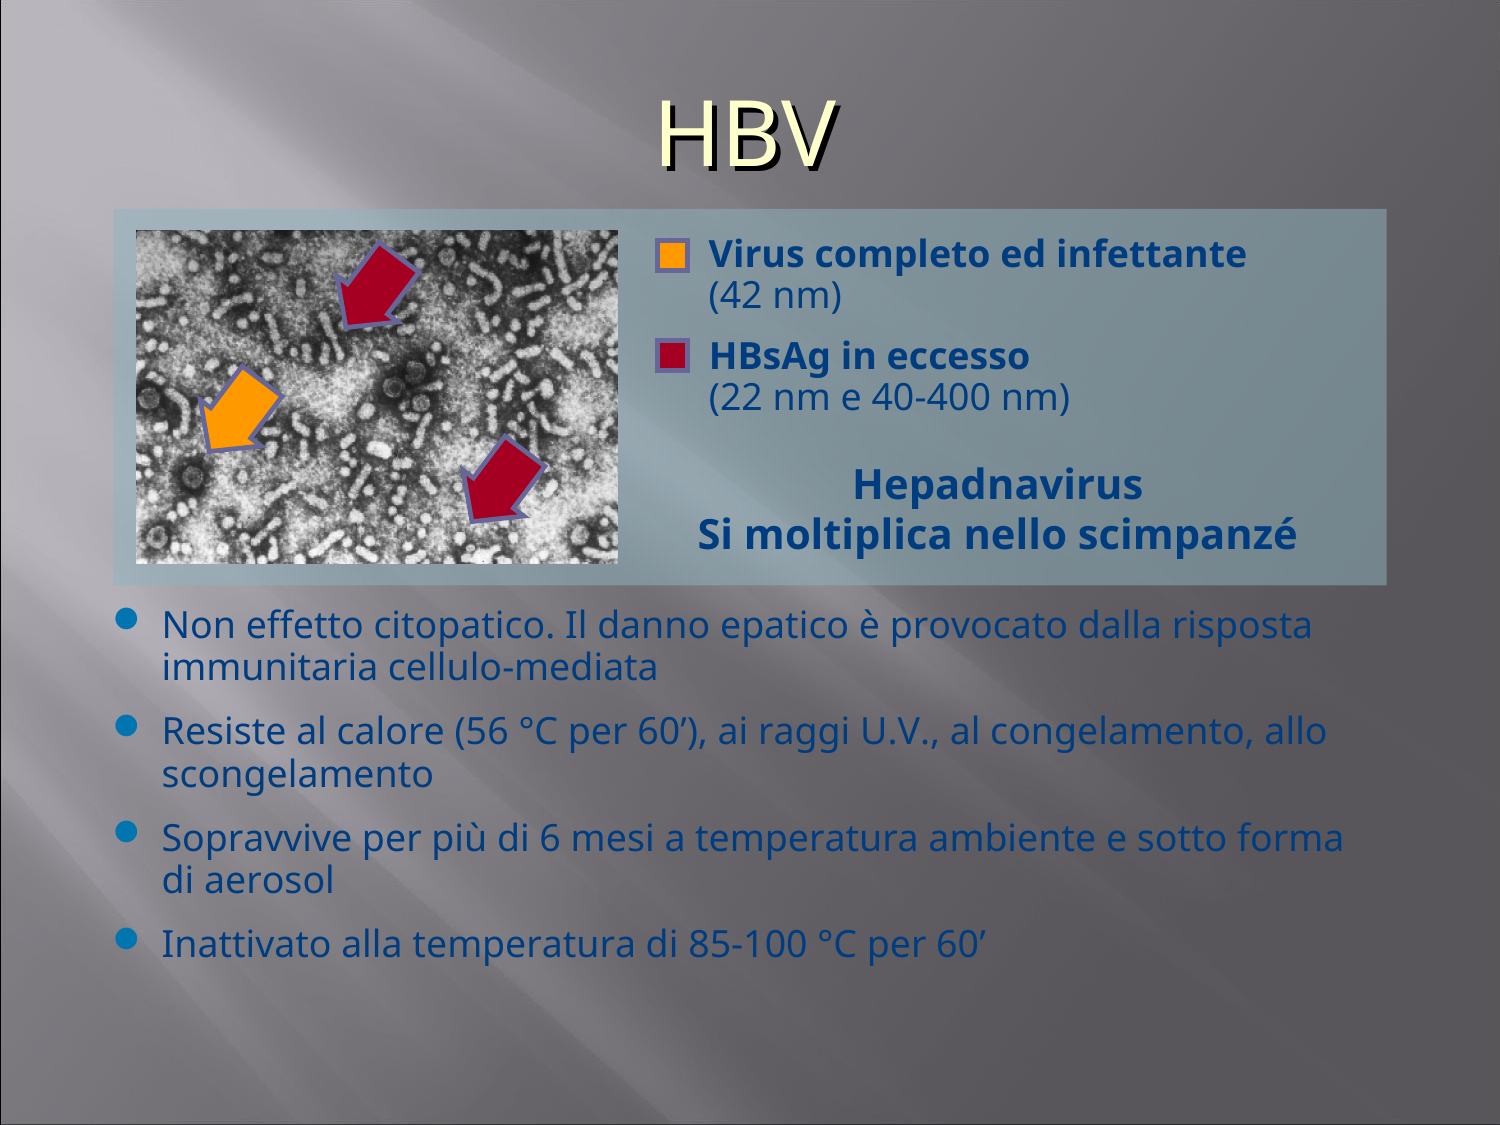

HBV
Virus completo ed infettante
(42 nm)
HBsAg in eccesso
(22 nm e 40-400 nm)
Hepadnavirus
Si moltiplica nello scimpanzé
Non effetto citopatico. Il danno epatico è provocato dalla risposta immunitaria cellulo-mediata
Resiste al calore (56 °C per 60’), ai raggi U.V., al congelamento, allo scongelamento
Sopravvive per più di 6 mesi a temperatura ambiente e sotto forma di aerosol
Inattivato alla temperatura di 85-100 °C per 60’